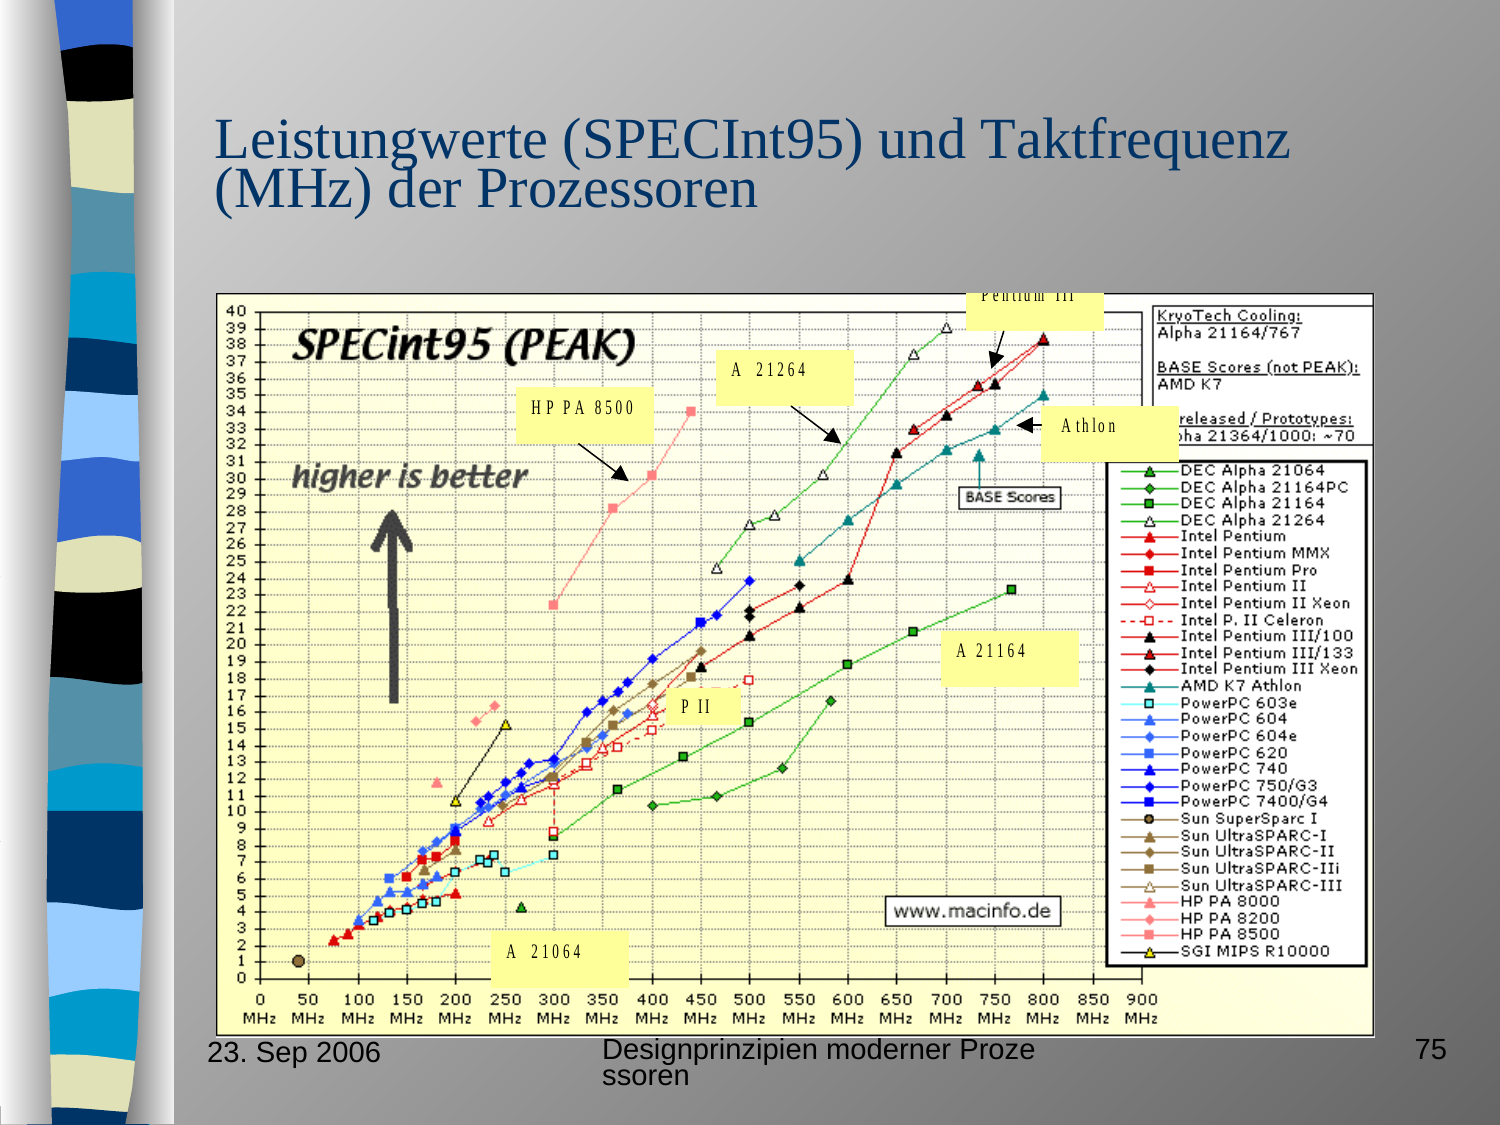

# Leistungwerte (SPECInt95) und Taktfrequenz (MHz) der Prozessoren
Designprinzipien moderner Prozessoren
75